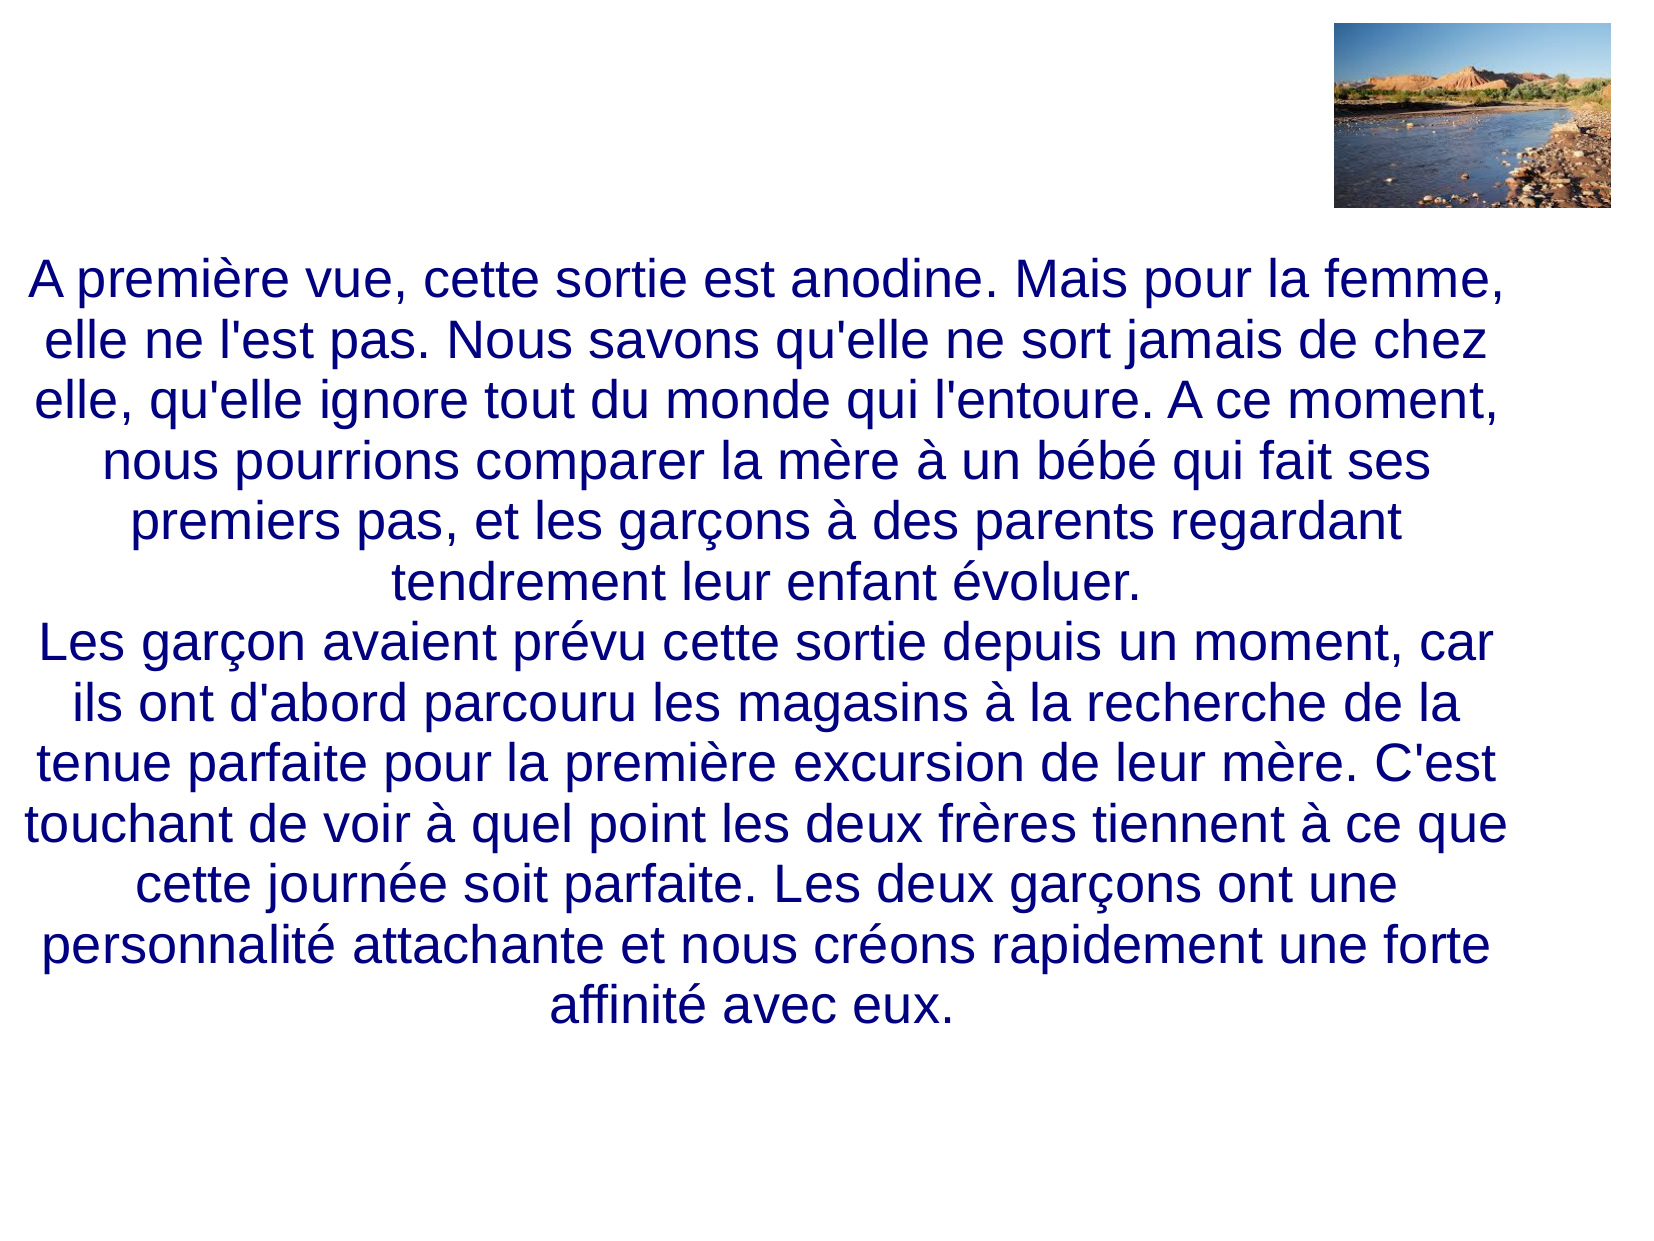

# A première vue, cette sortie est anodine. Mais pour la femme, elle ne l'est pas. Nous savons qu'elle ne sort jamais de chez elle, qu'elle ignore tout du monde qui l'entoure. A ce moment, nous pourrions comparer la mère à un bébé qui fait ses premiers pas, et les garçons à des parents regardant tendrement leur enfant évoluer.
Les garçon avaient prévu cette sortie depuis un moment, car ils ont d'abord parcouru les magasins à la recherche de la tenue parfaite pour la première excursion de leur mère. C'est touchant de voir à quel point les deux frères tiennent à ce que cette journée soit parfaite. Les deux garçons ont une personnalité attachante et nous créons rapidement une forte affinité avec eux.